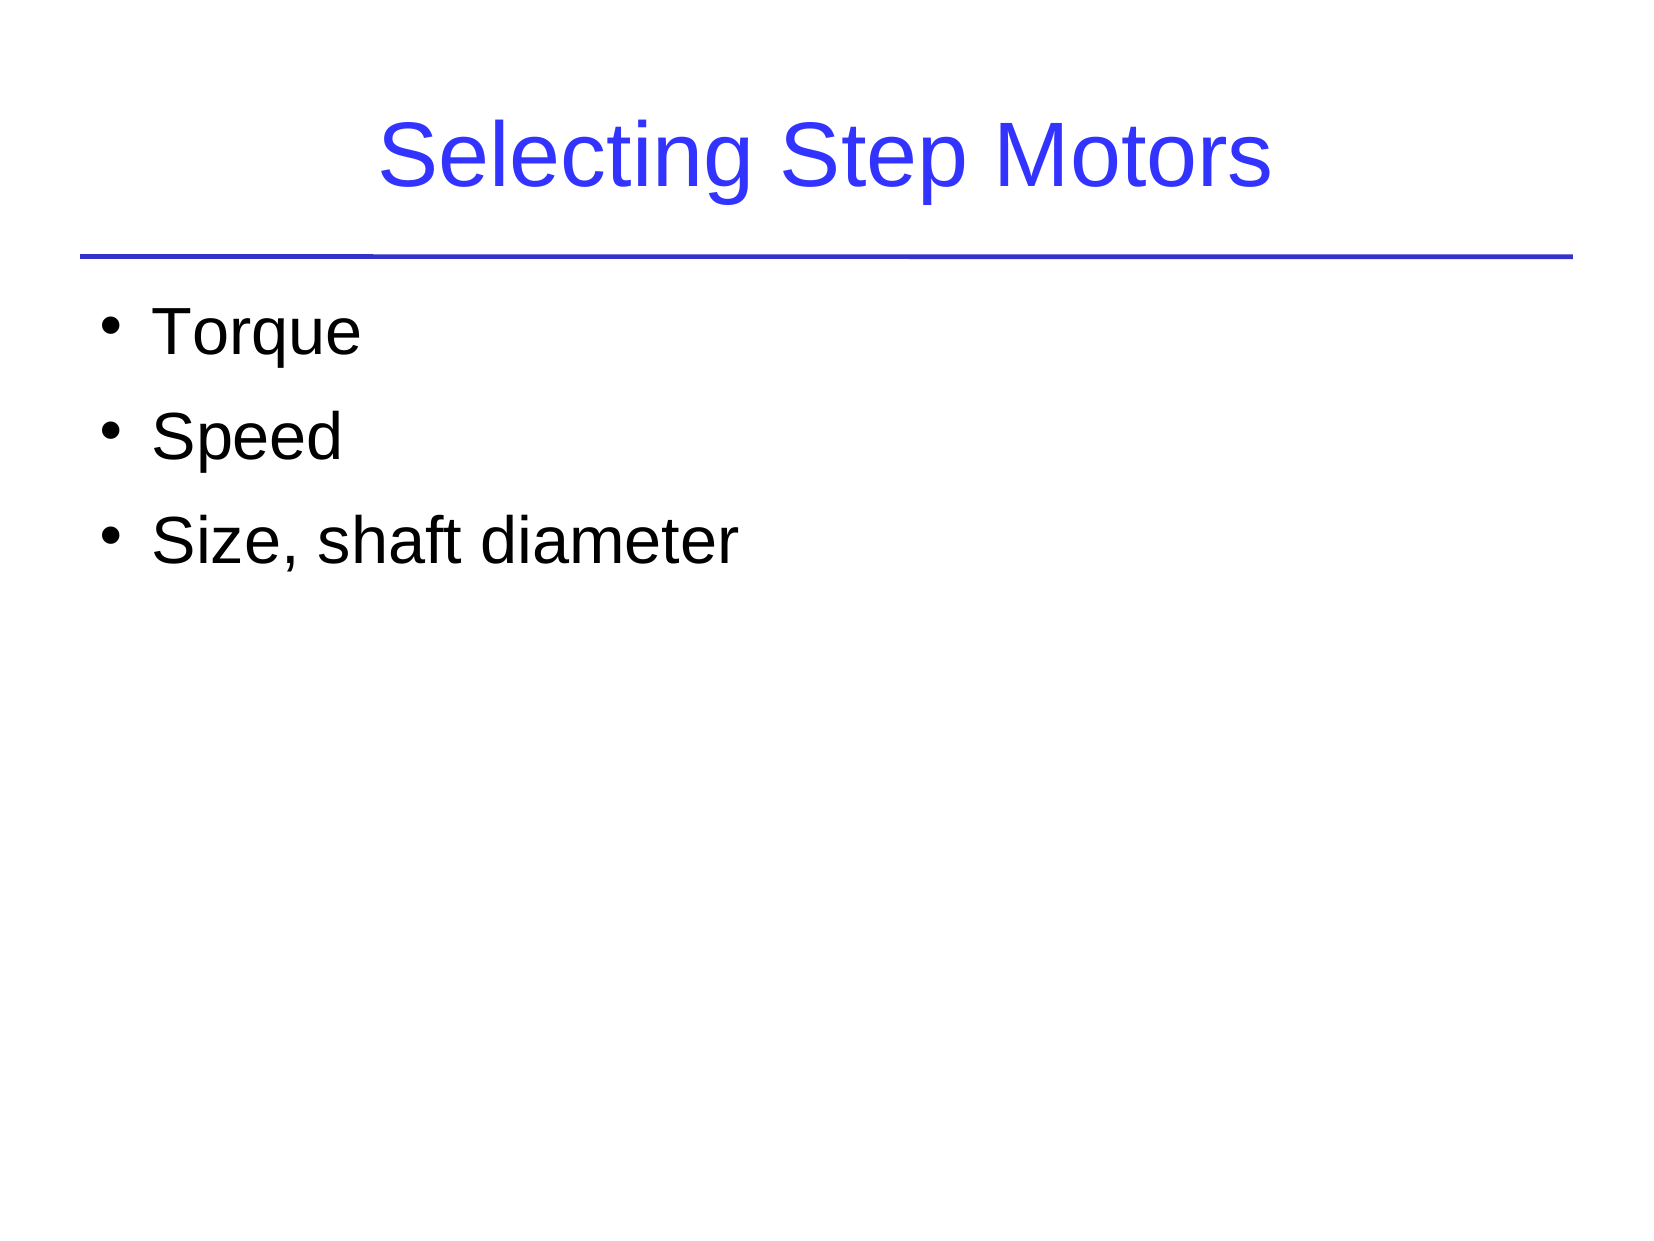

# Selecting Step Motors
Torque
Speed
Size, shaft diameter